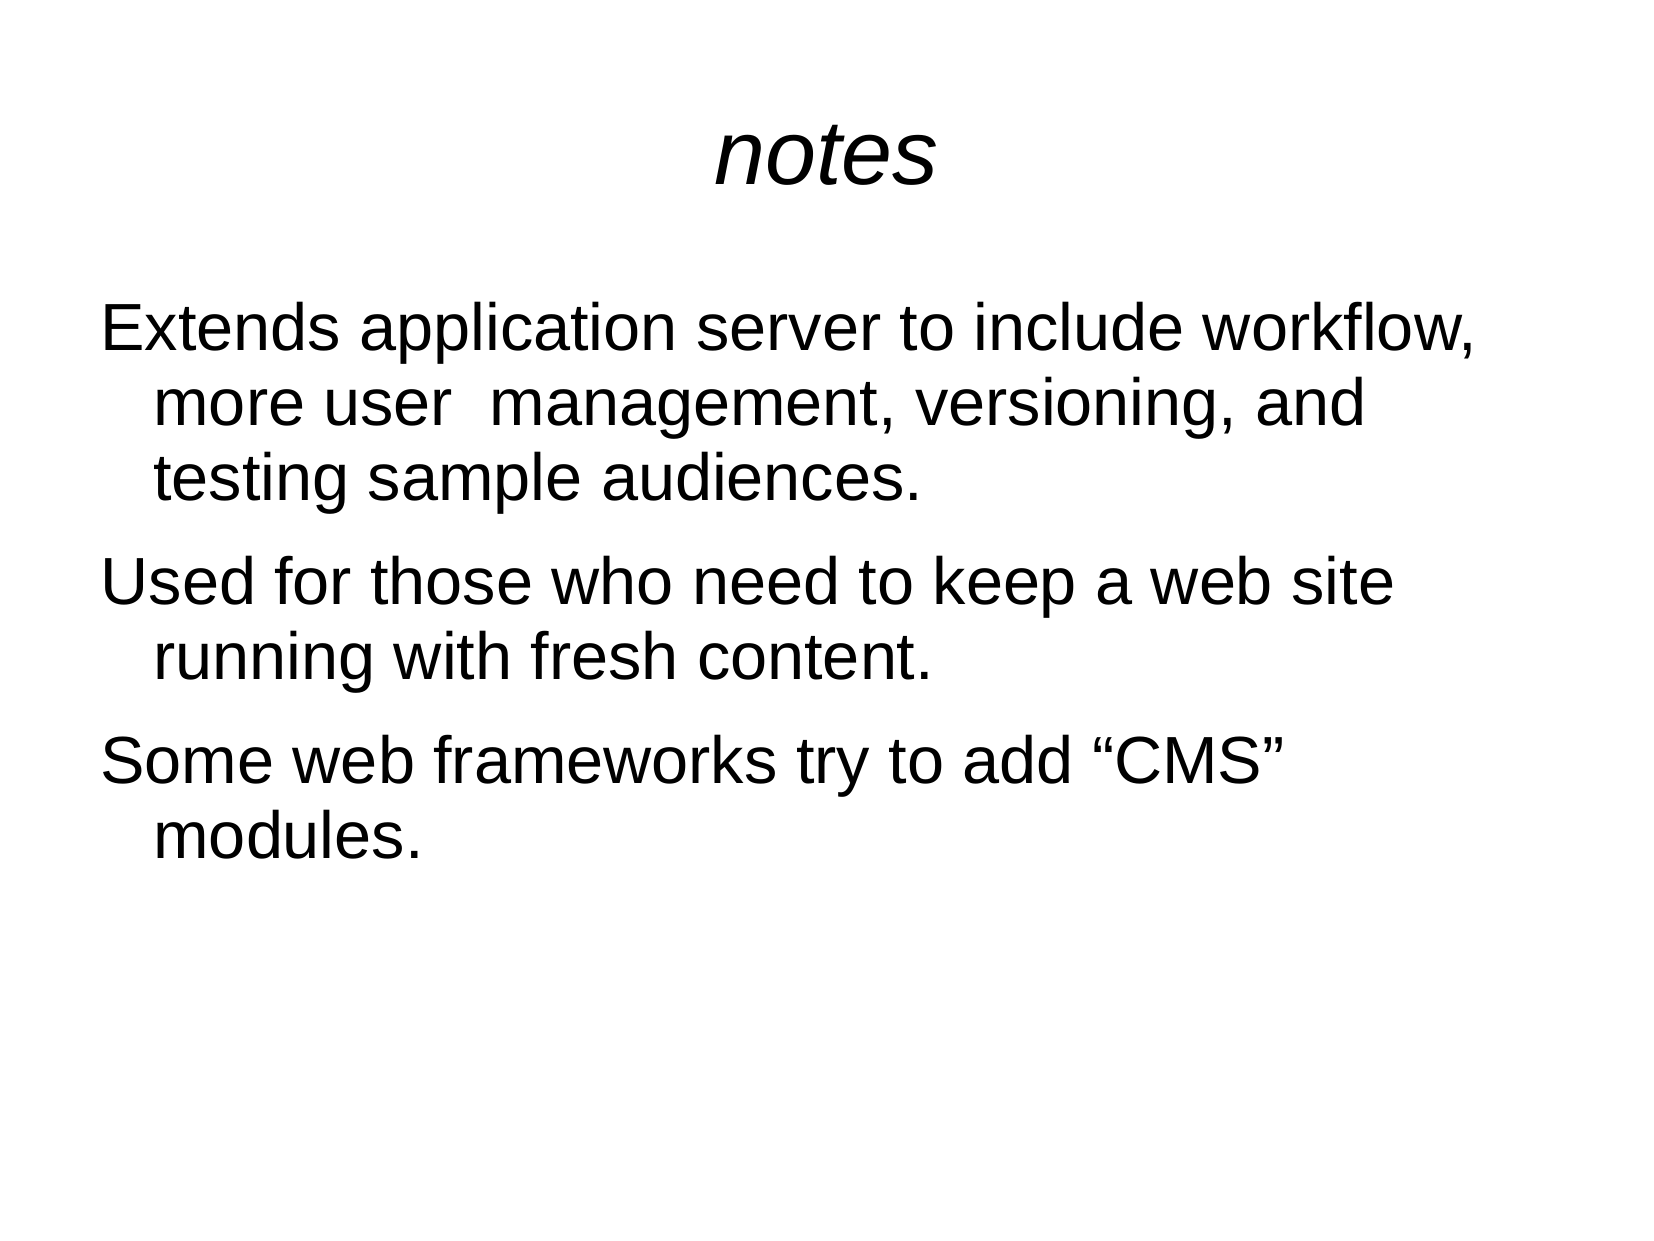

# notes
Extends application server to include workflow, more user management, versioning, and testing sample audiences.
Used for those who need to keep a web site running with fresh content.
Some web frameworks try to add “CMS” modules.